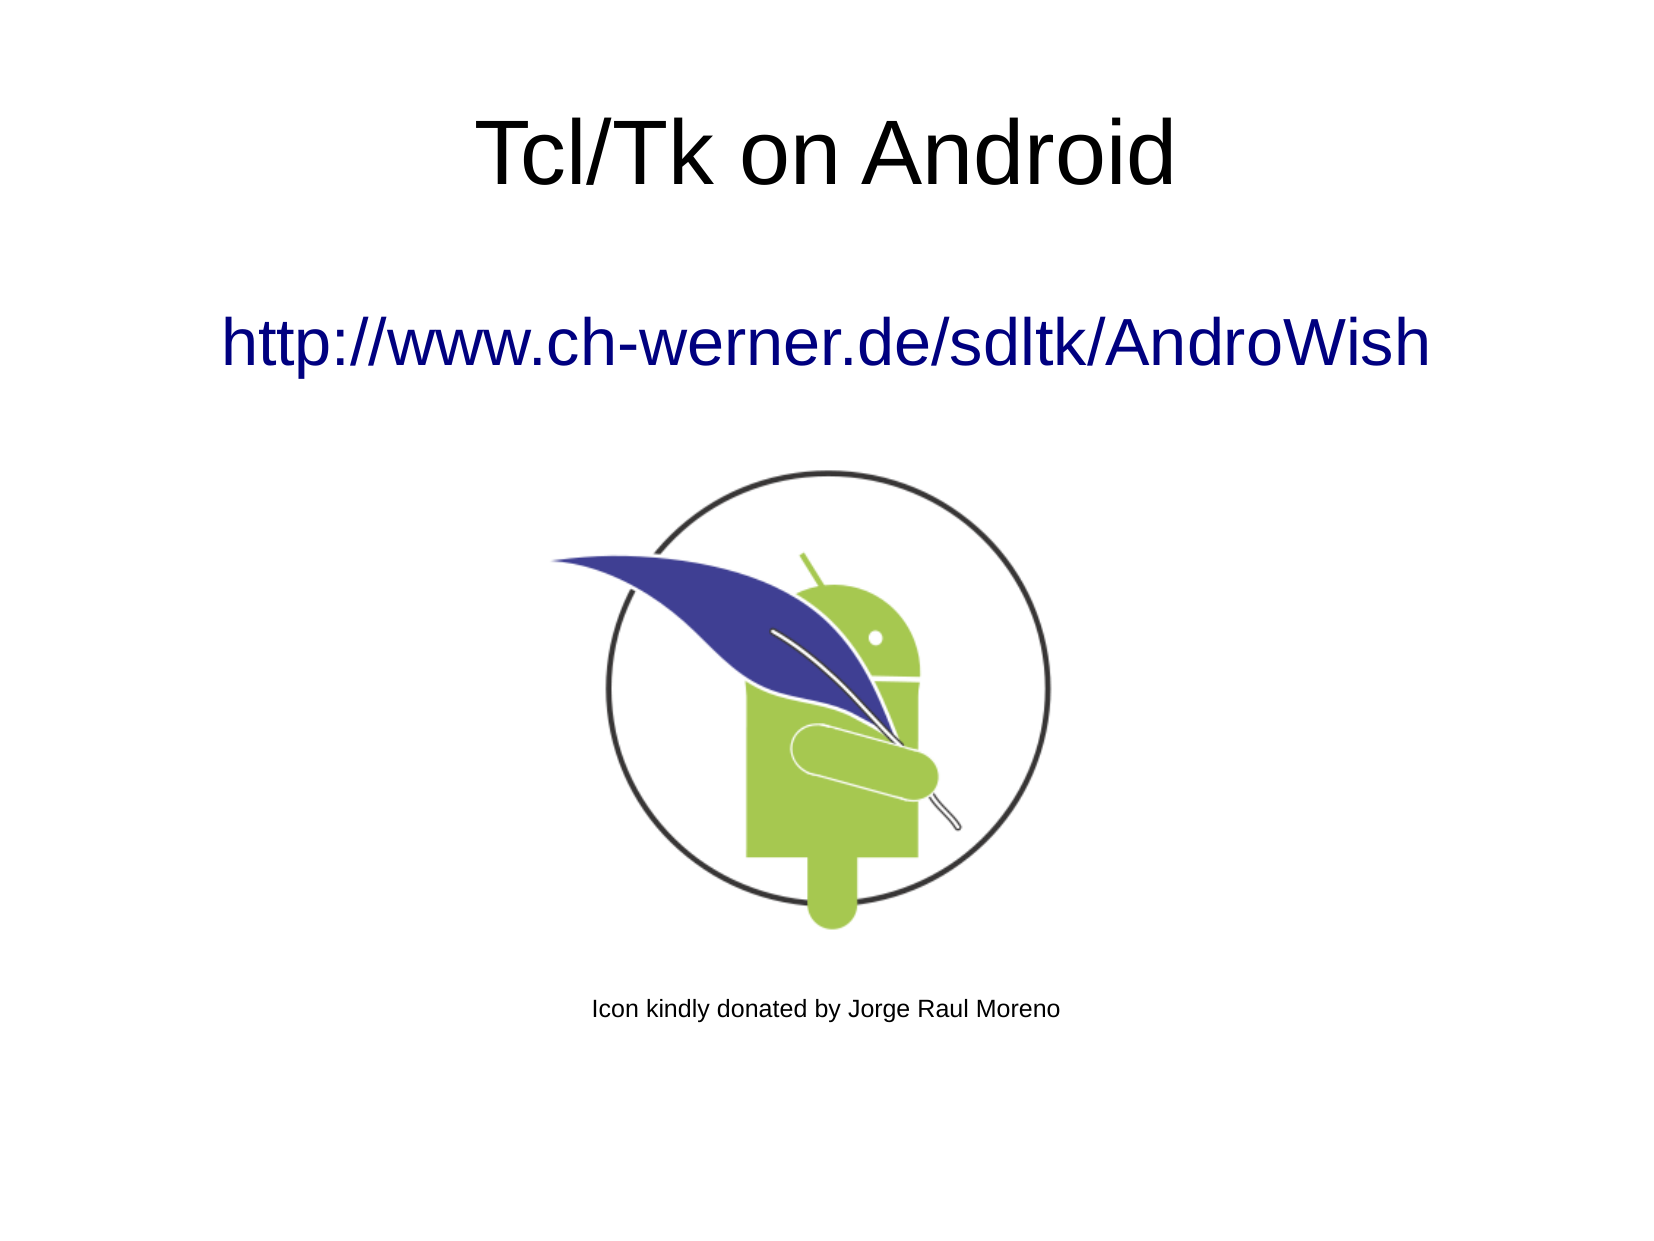

# Tcl/Tk on Android
http://www.ch-werner.de/sdltk/AndroWish
Icon kindly donated by Jorge Raul Moreno